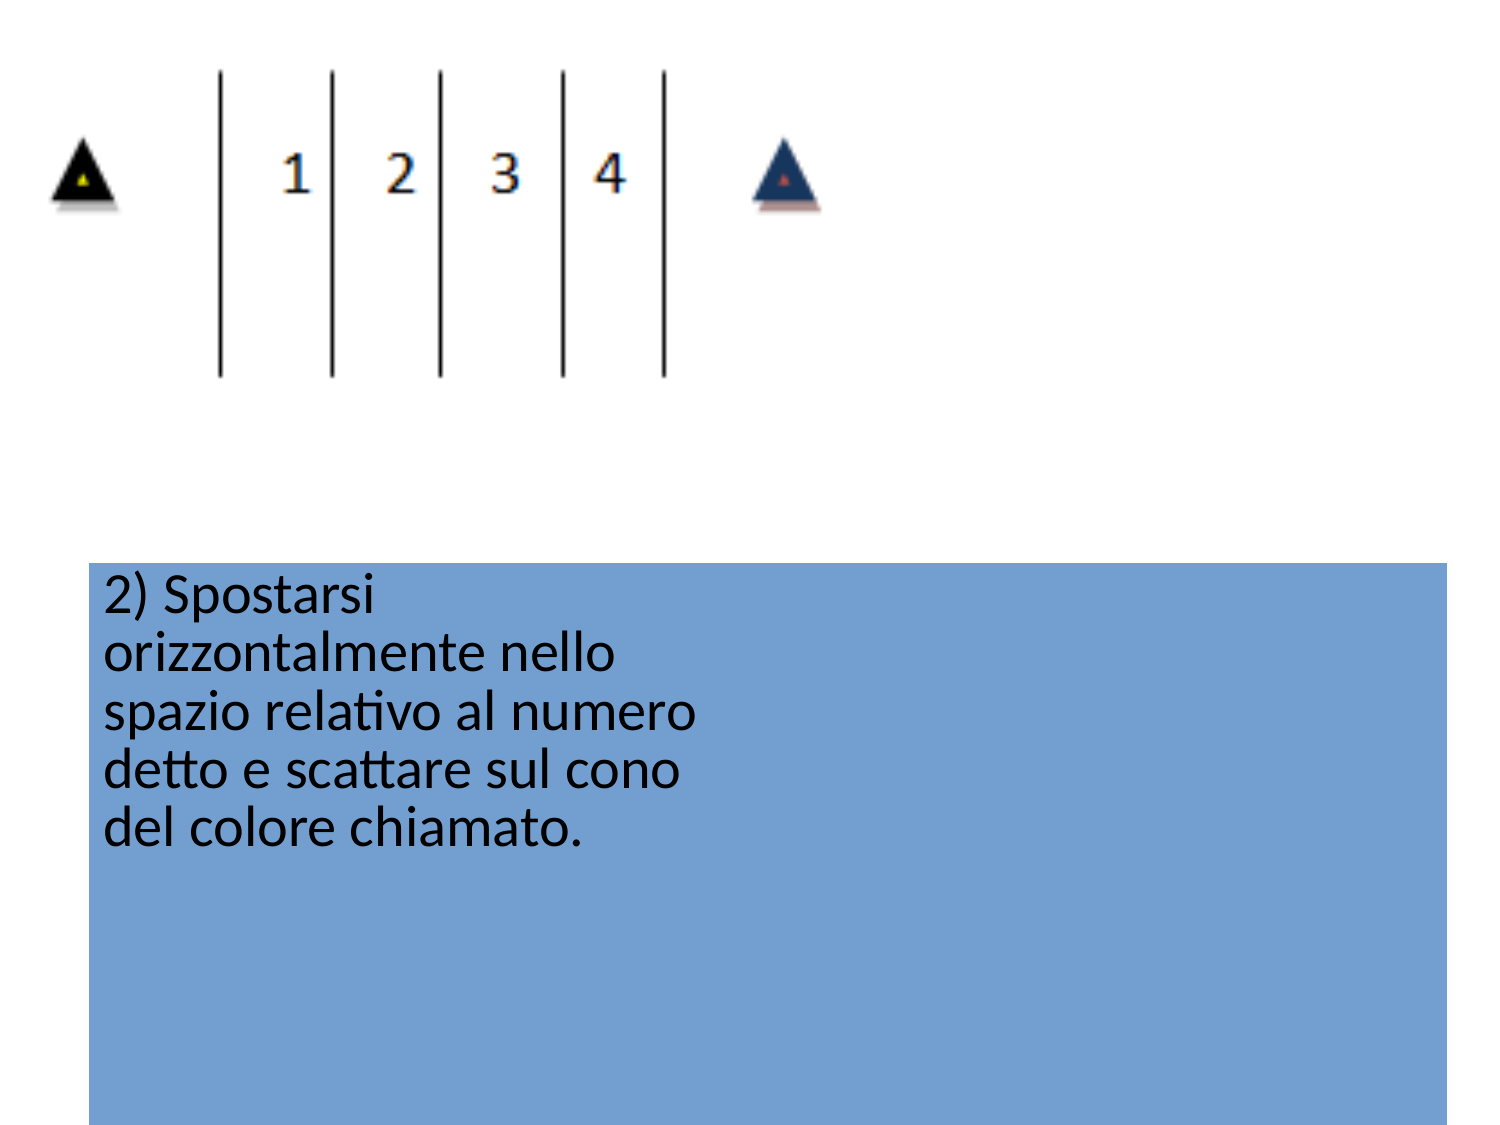

| 2) Spostarsi orizzontalmente nello spazio relativo al numero detto e scattare sul cono del colore chiamato. | | |
| --- | --- | --- |
| | | |